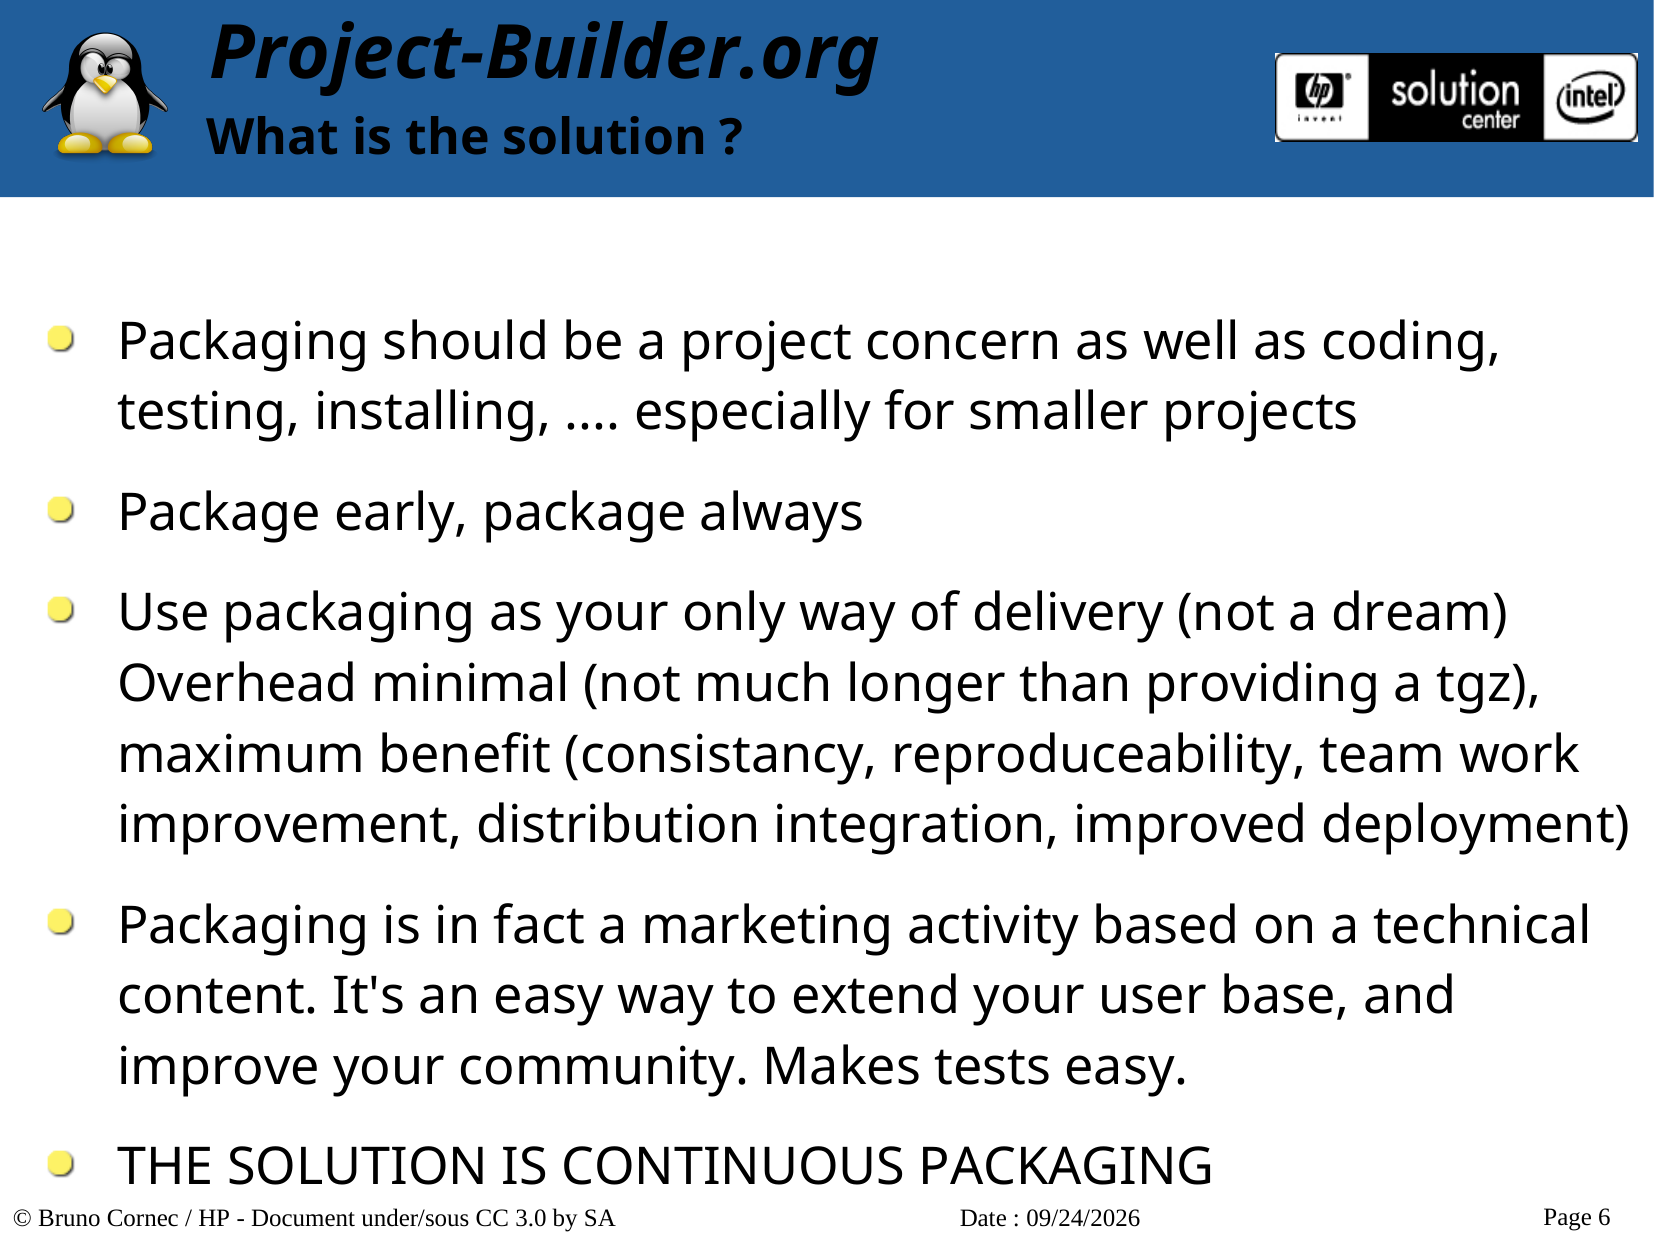

What is the solution ?
# Packaging should be a project concern as well as coding, testing, installing, .... especially for smaller projects
Package early, package always
Use packaging as your only way of delivery (not a dream)
Overhead minimal (not much longer than providing a tgz), maximum benefit (consistancy, reproduceability, team work improvement, distribution integration, improved deployment)
Packaging is in fact a marketing activity based on a technical content. It's an easy way to extend your user base, and improve your community. Makes tests easy.
THE SOLUTION IS CONTINUOUS PACKAGING